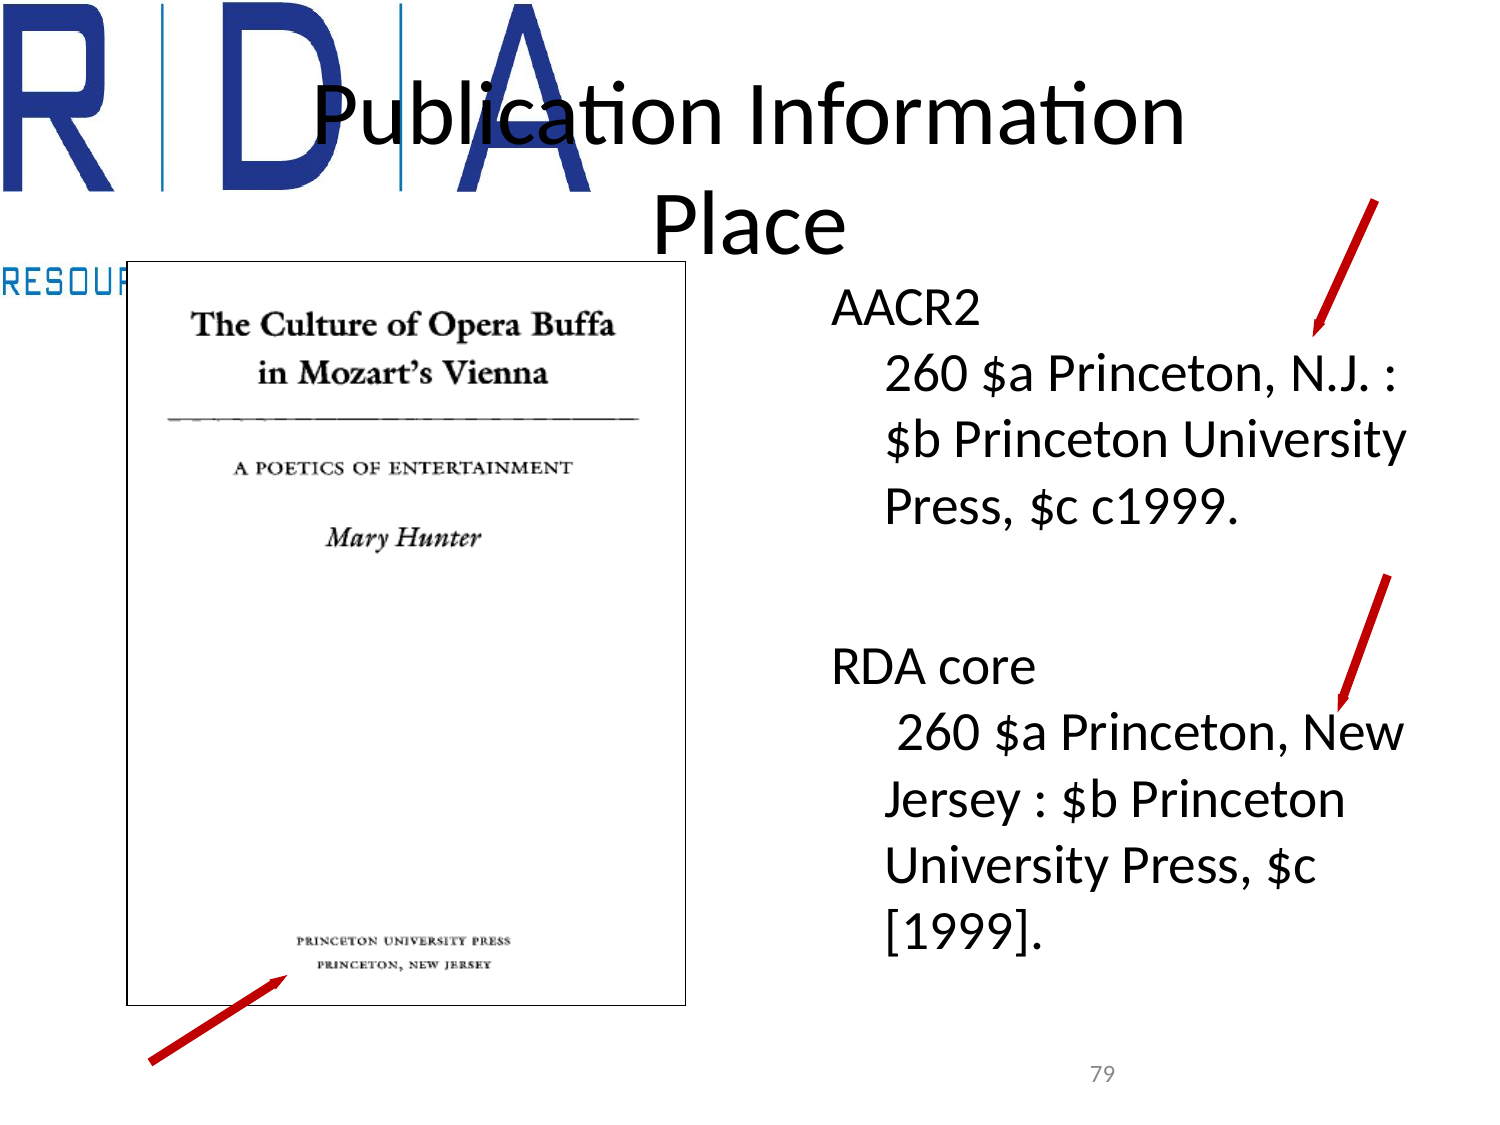

# Publication Information Place
AACR2
260 $a Princeton, N.J. : $b Princeton University Press, $c c1999.
RDA core
 260 $a Princeton, New Jersey : $b Princeton University Press, $c [1999].
79